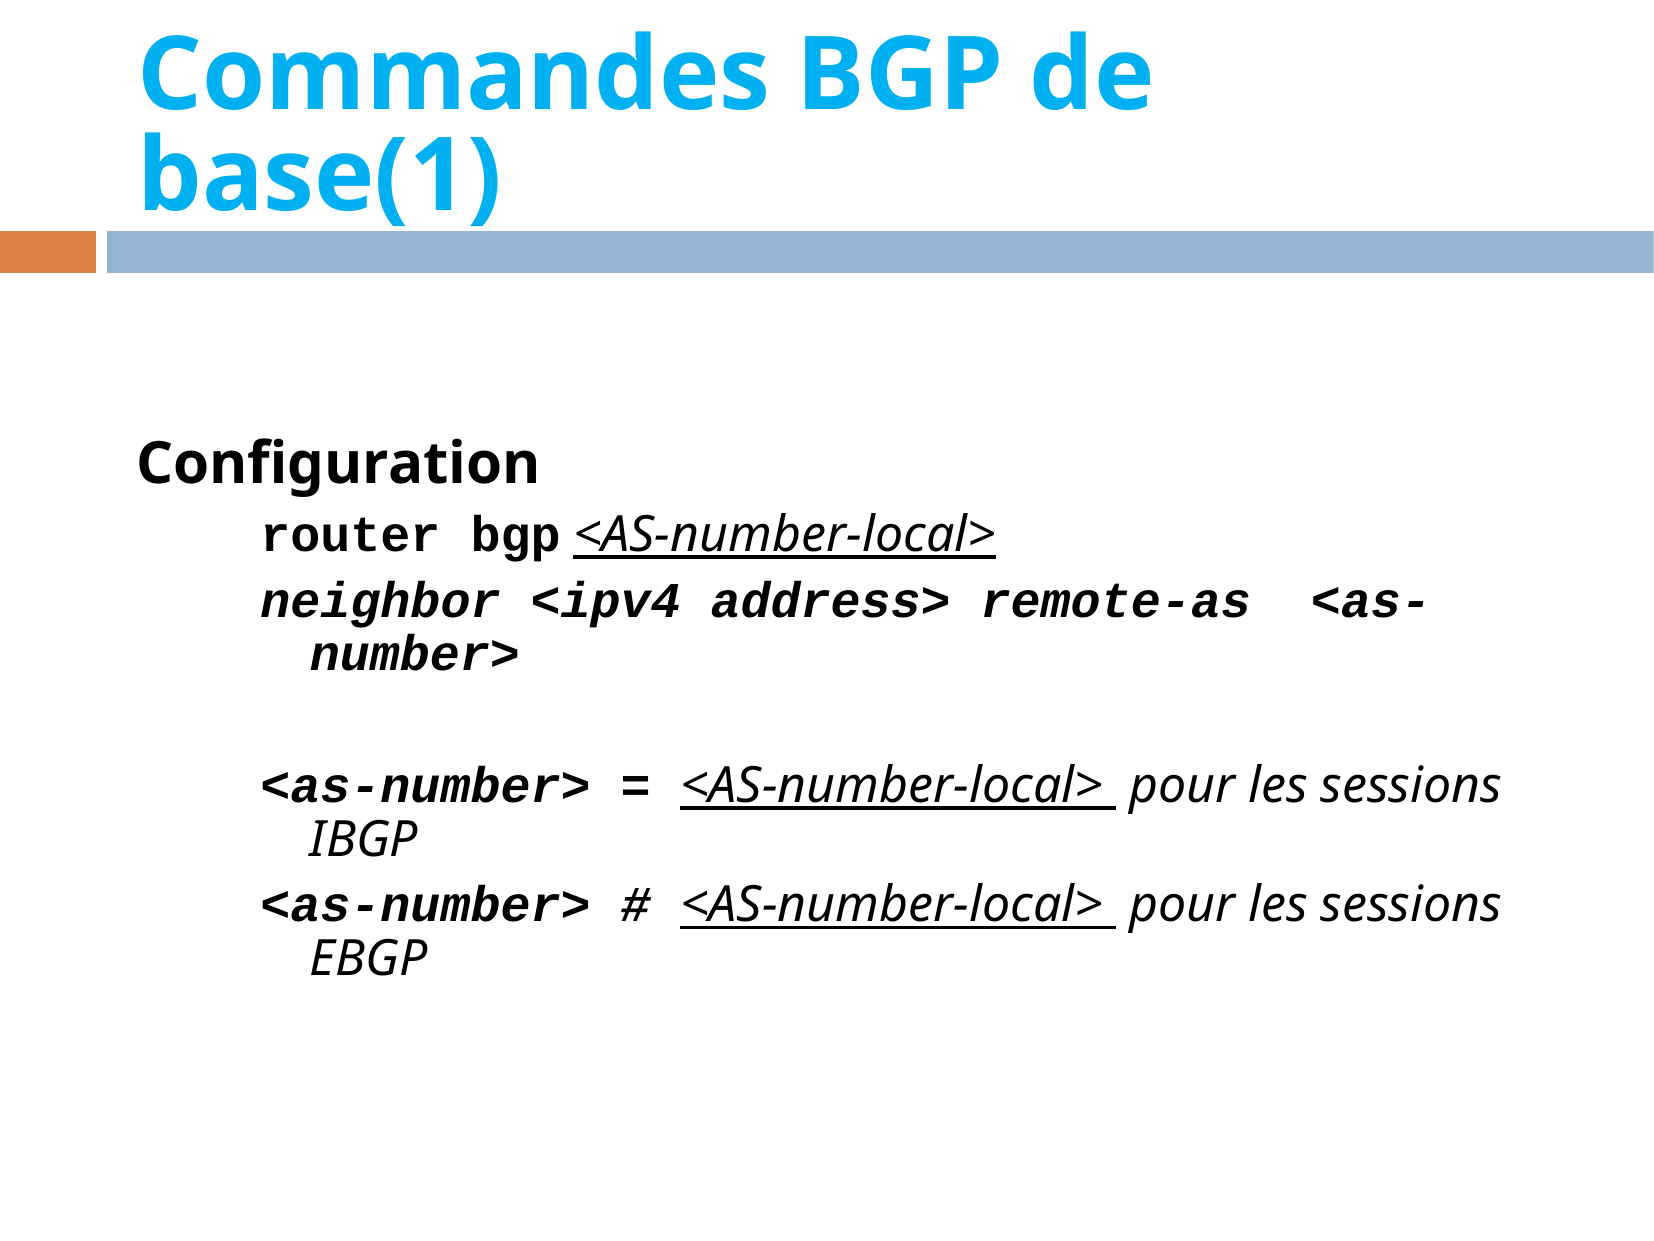

# Commandes BGP de base(1)‏
Configuration
router bgp <AS-number-local>
neighbor <ipv4 address> remote-as <as-number>
<as-number> = <AS-number-local> pour les sessions IBGP
<as-number> # <AS-number-local> pour les sessions EBGP